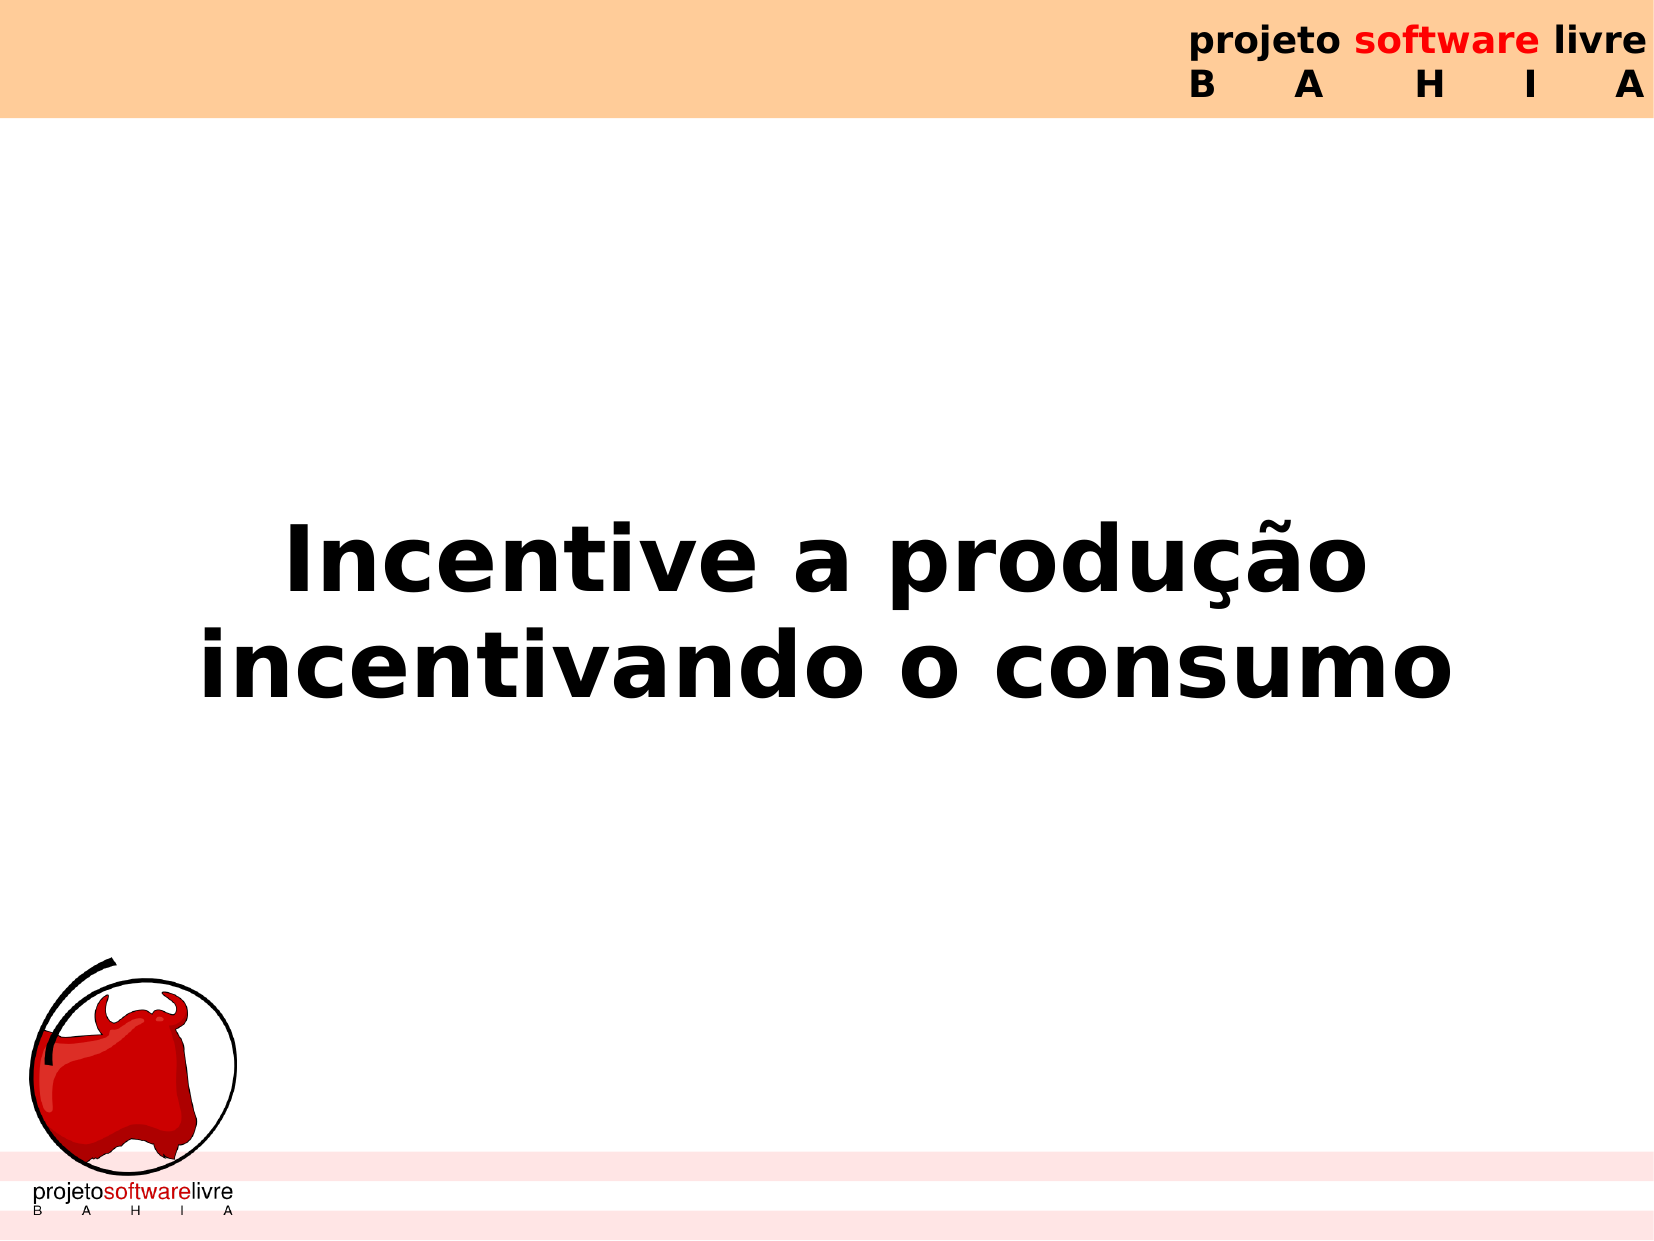

# Incentive a produção incentivando o consumo